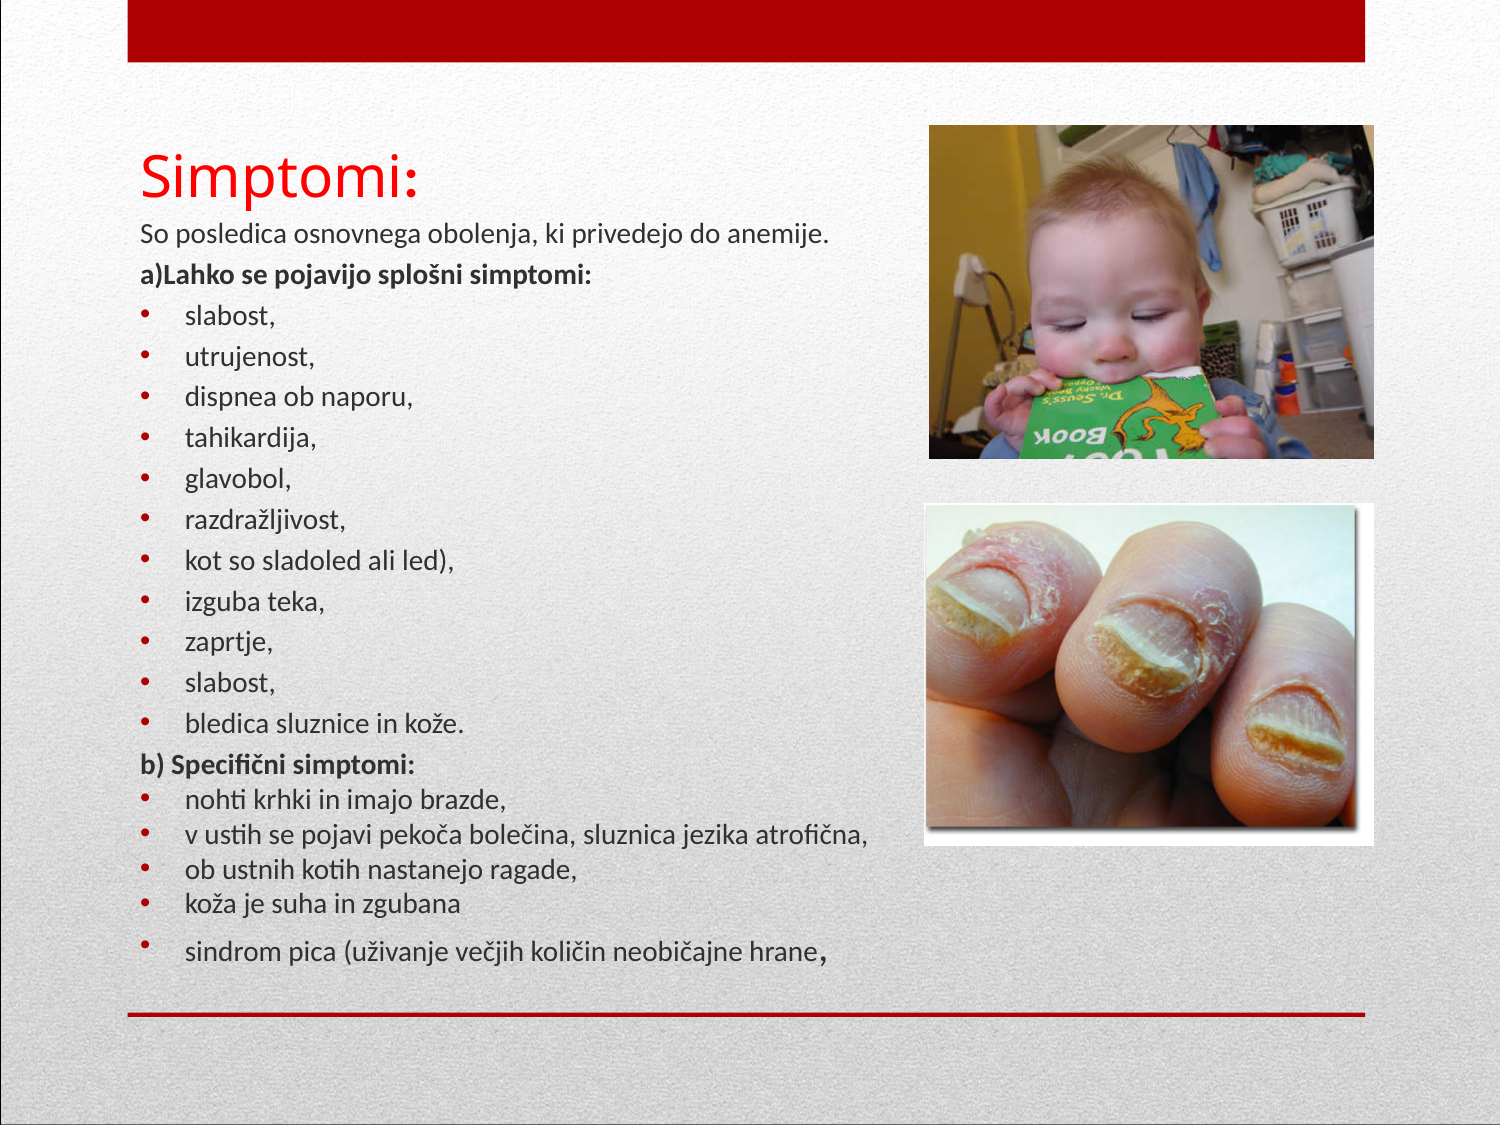

# Simptomi:
So posledica osnovnega obolenja, ki privedejo do anemije.
a)Lahko se pojavijo splošni simptomi:
slabost,
utrujenost,
dispnea ob naporu,
tahikardija,
glavobol,
razdražljivost,
kot so sladoled ali led),
izguba teka,
zaprtje,
slabost,
bledica sluznice in kože.
b) Specifični simptomi:
nohti krhki in imajo brazde,
v ustih se pojavi pekoča bolečina, sluznica jezika atrofična,
ob ustnih kotih nastanejo ragade,
koža je suha in zgubana
sindrom pica (uživanje večjih količin neobičajne hrane,